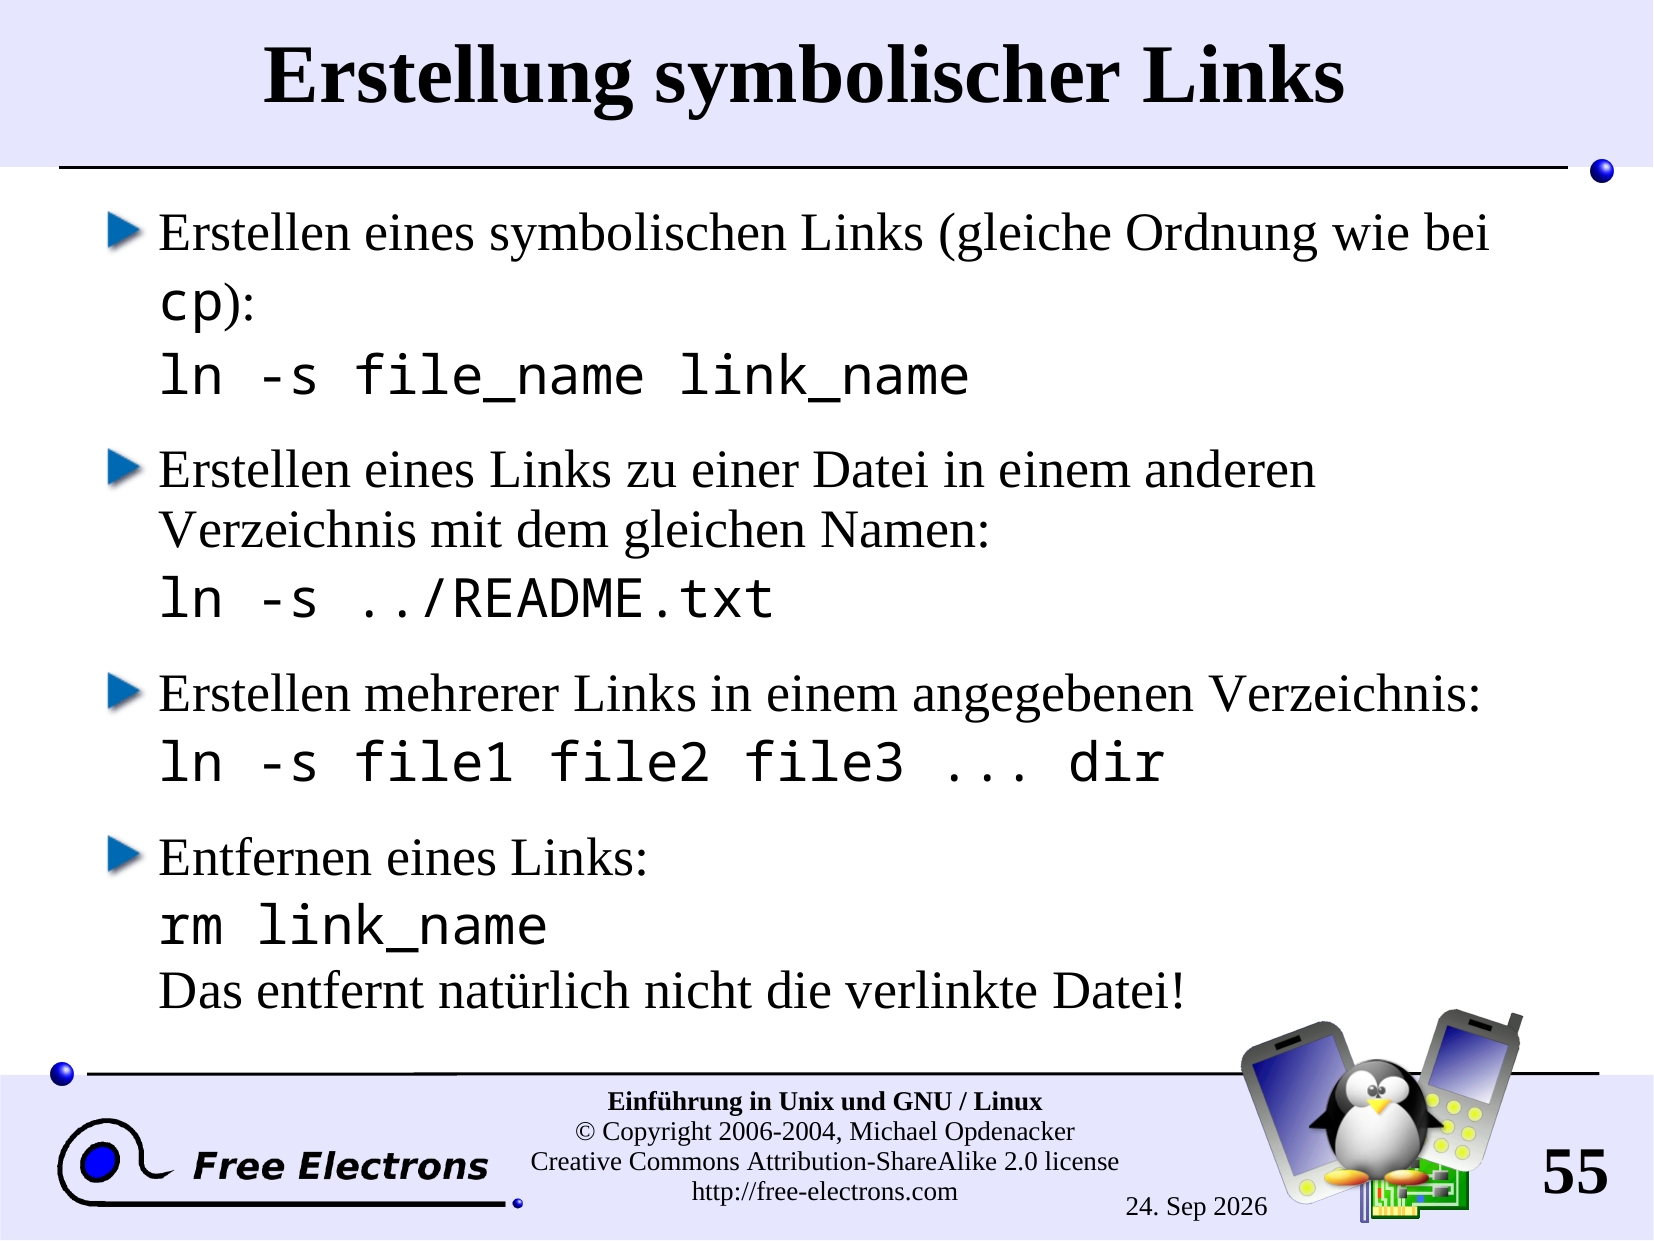

# Erstellung symbolischer Links
Erstellen eines symbolischen Links (gleiche Ordnung wie bei cp):
ln -s file_name link_name
Erstellen eines Links zu einer Datei in einem anderen Verzeichnis mit dem gleichen Namen:
ln -s ../README.txt
Erstellen mehrerer Links in einem angegebenen Verzeichnis:
ln -s file1 file2 file3 ... dir
Entfernen eines Links:
rm link_name
Das entfernt natürlich nicht die verlinkte Datei!